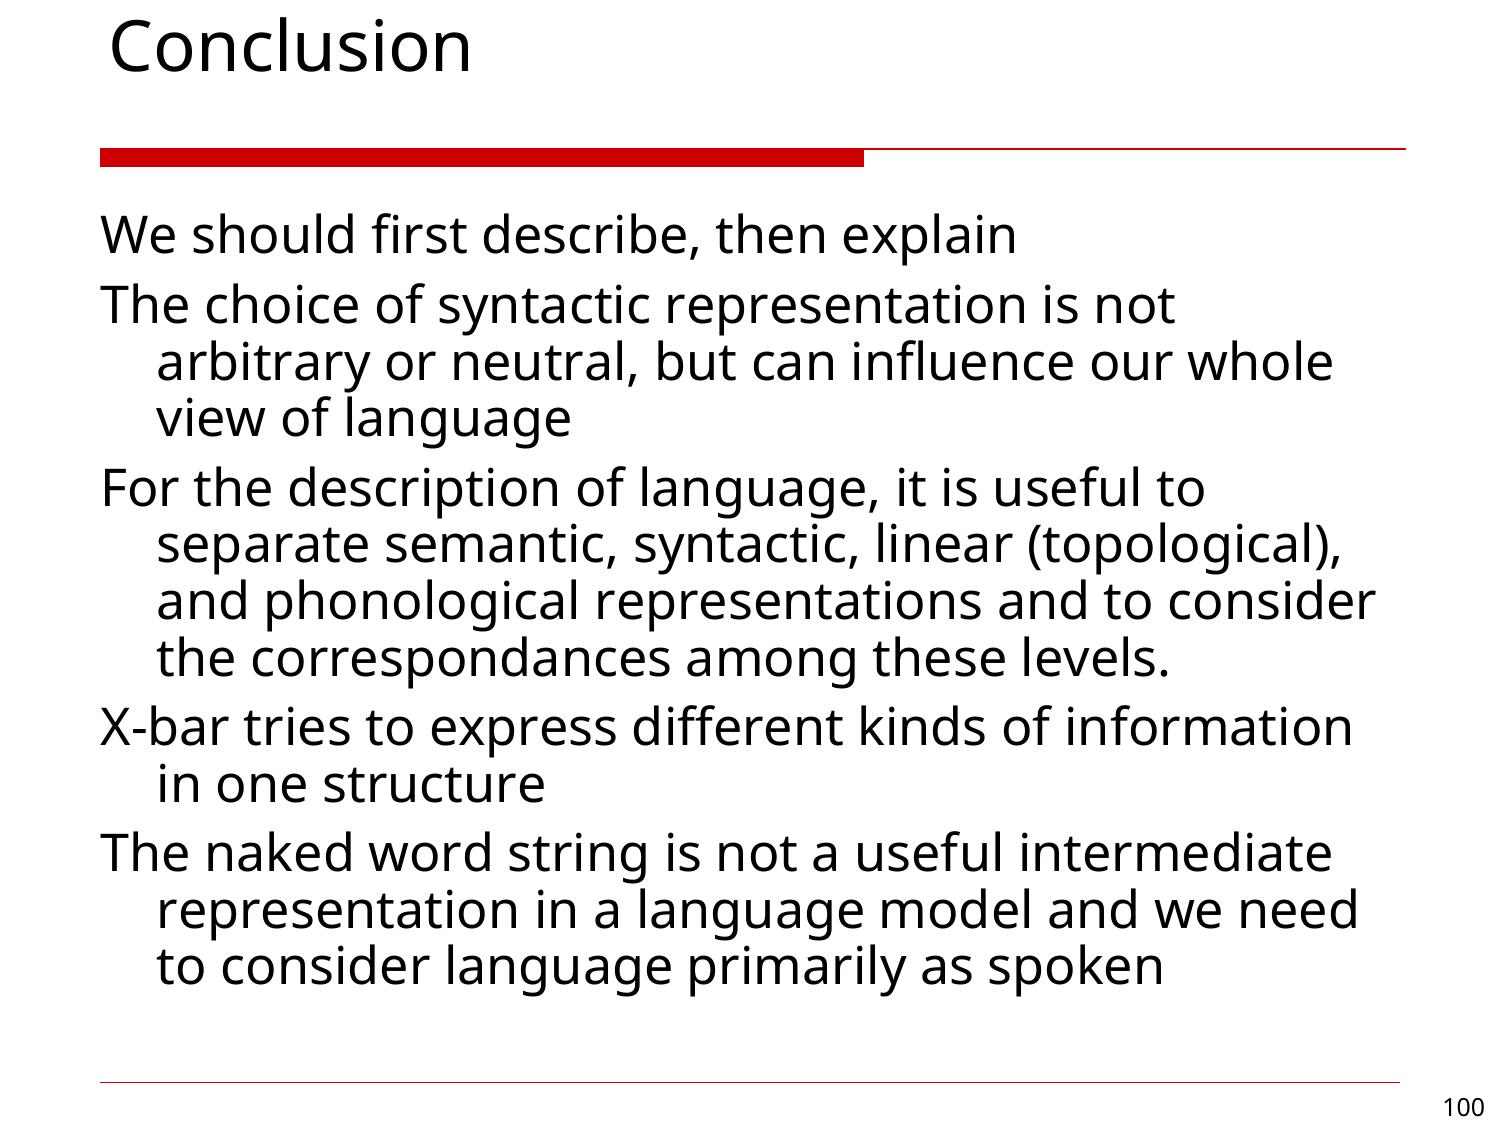

# Conclusion
We should first describe, then explain
The choice of syntactic representation is not arbitrary or neutral, but can influence our whole view of language
For the description of language, it is useful to separate semantic, syntactic, linear (topological), and phonological representations and to consider the correspondances among these levels.
X-bar tries to express different kinds of information in one structure
The naked word string is not a useful intermediate representation in a language model and we need to consider language primarily as spoken
100